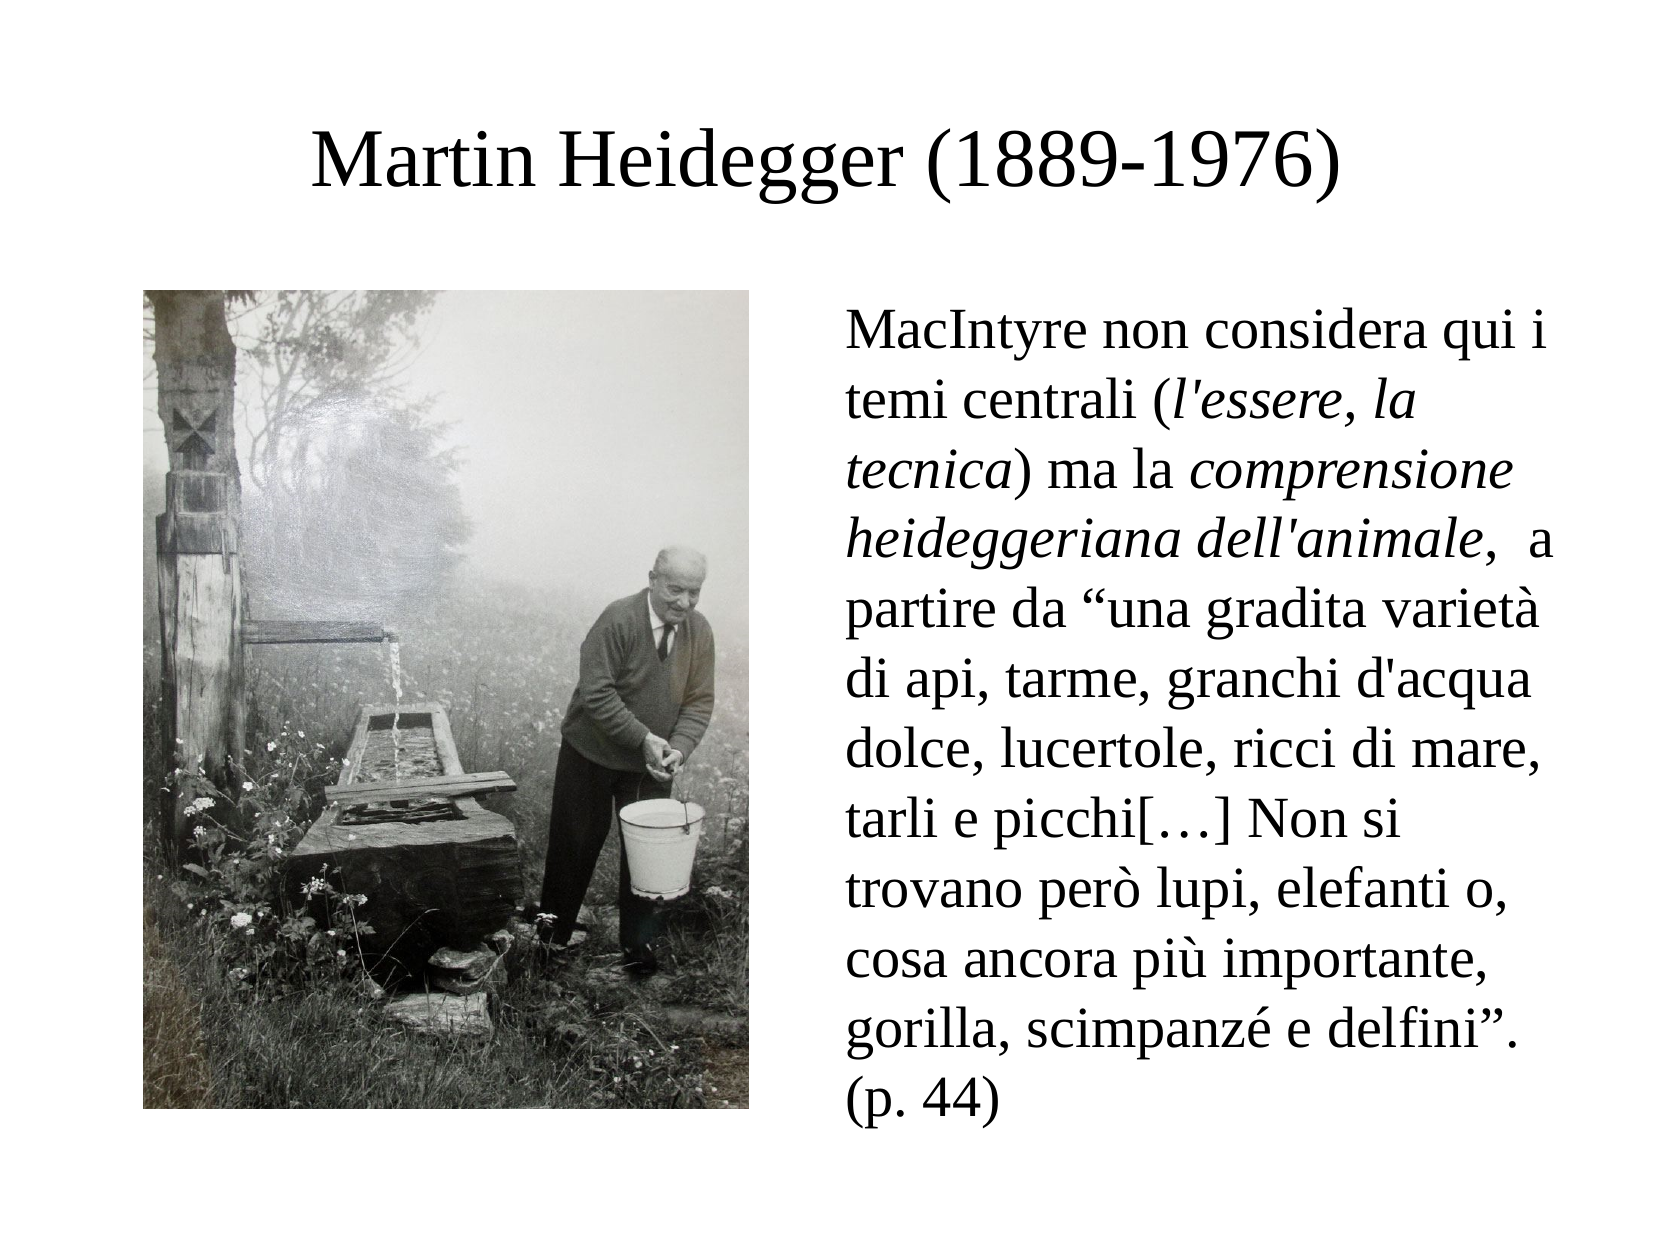

# Martin Heidegger (1889-1976)
MacIntyre non considera qui i temi centrali (l'essere, la tecnica) ma la comprensione heideggeriana dell'animale, a partire da “una gradita varietà di api, tarme, granchi d'acqua dolce, lucertole, ricci di mare, tarli e picchi[…] Non si trovano però lupi, elefanti o, cosa ancora più importante, gorilla, scimpanzé e delfini”. (p. 44)